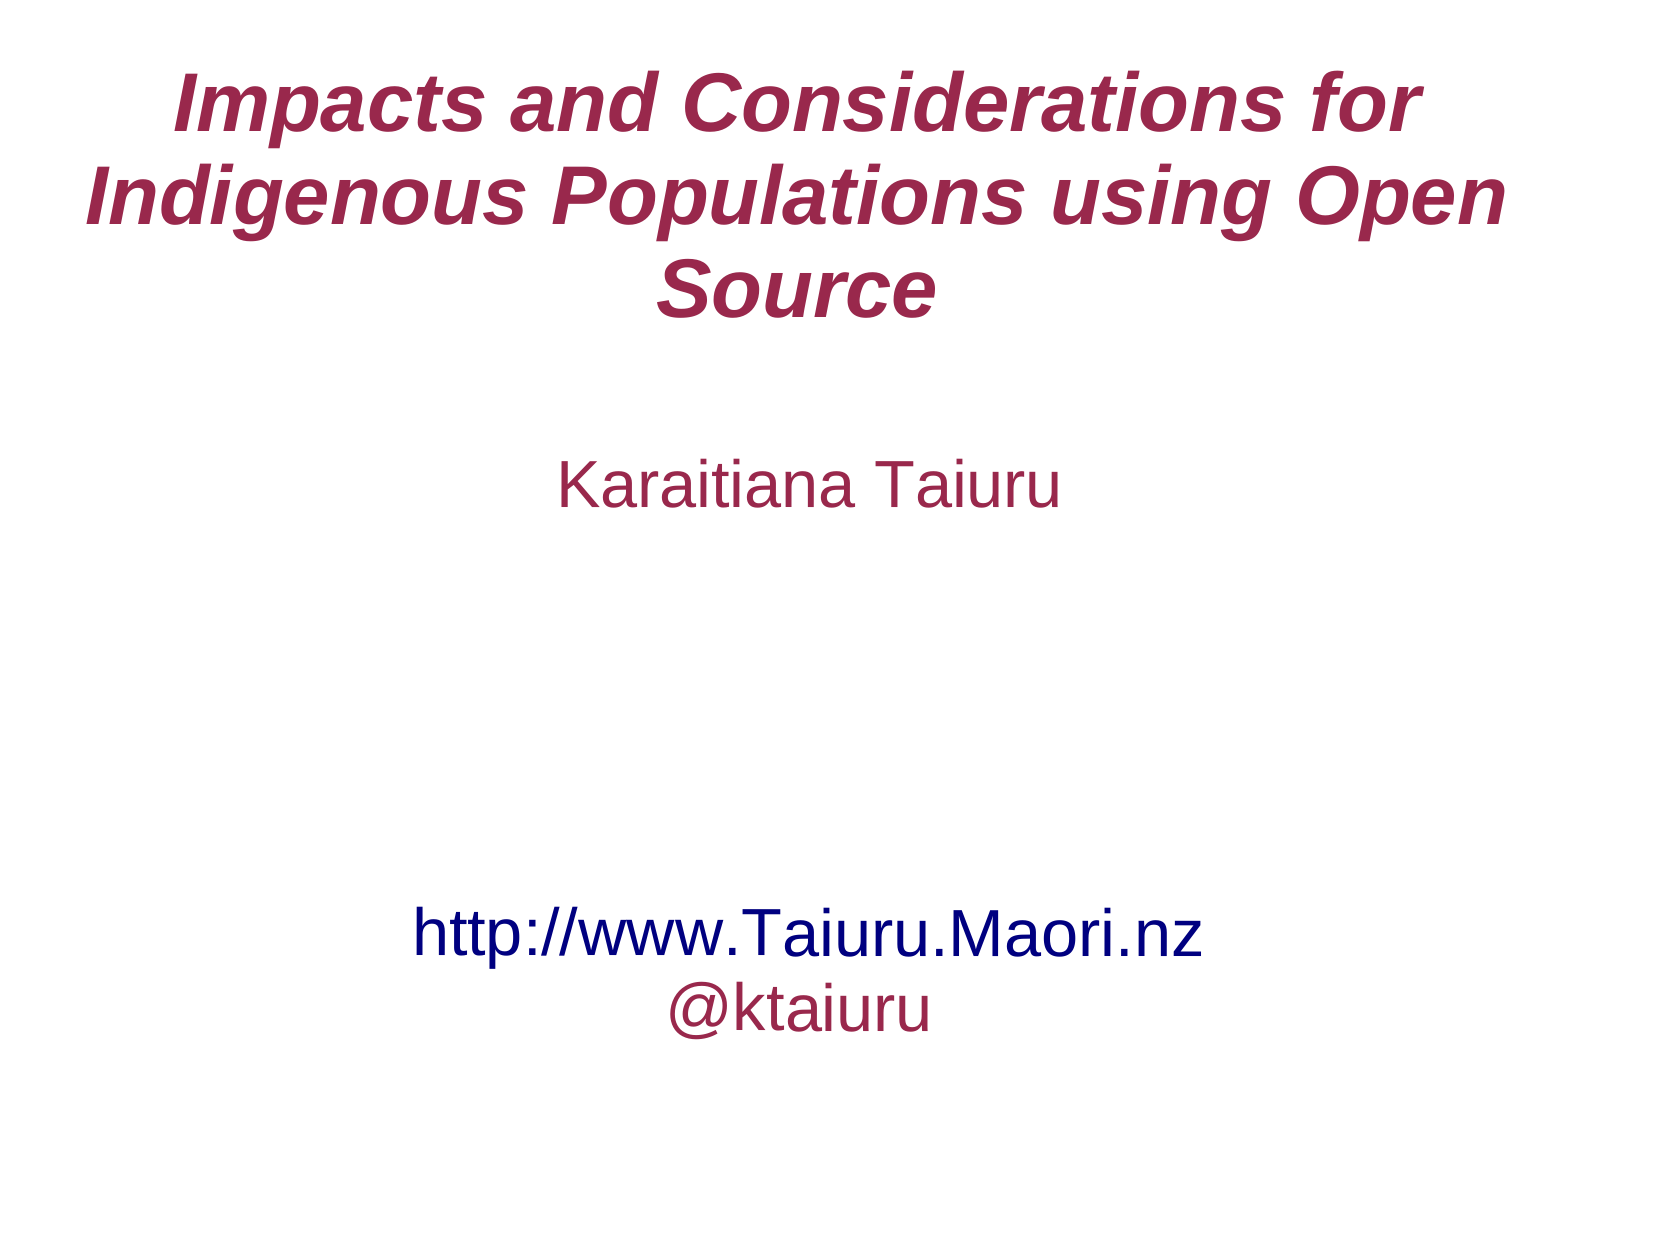

# Impacts and Considerations for Indigenous Populations using Open Source
Karaitiana Taiuru
http://www.Taiuru.Maori.nz
@ktaiuru